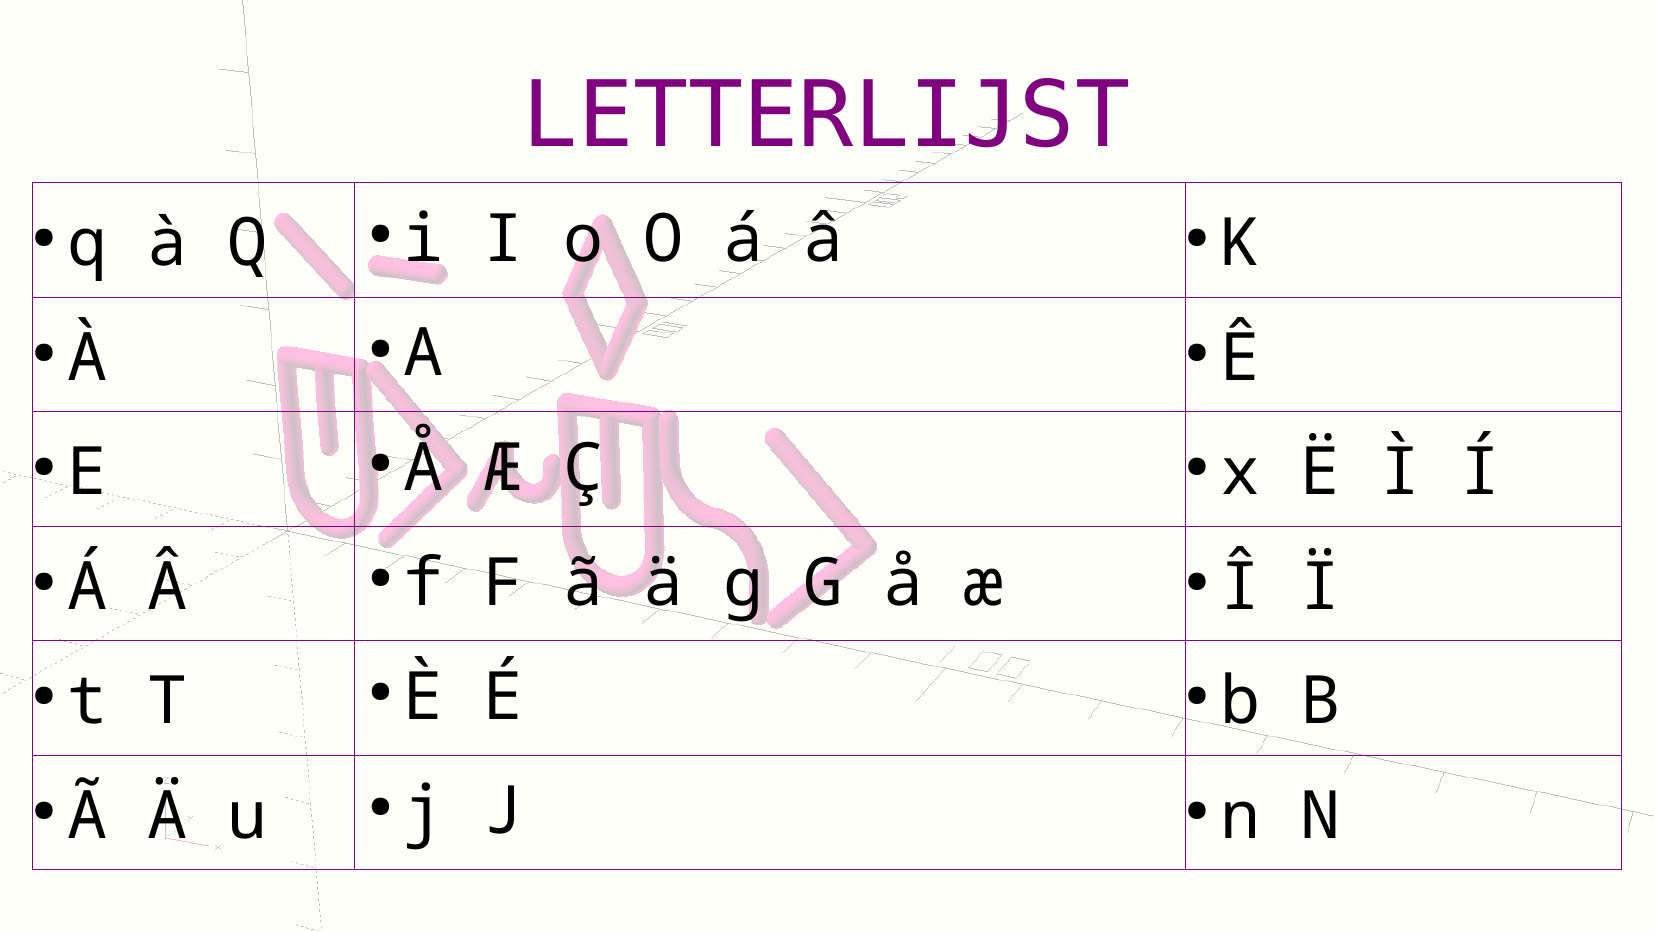

# LETTERLIJST
| q à Q | i I o O á â | K |
| --- | --- | --- |
| À | A | Ê |
| E | Å Æ Ç | x Ë Ì Í |
| Á Â | f F ã ä g G å æ | Î Ï |
| t T | È É | b B |
| Ã Ä u | j J | n N |